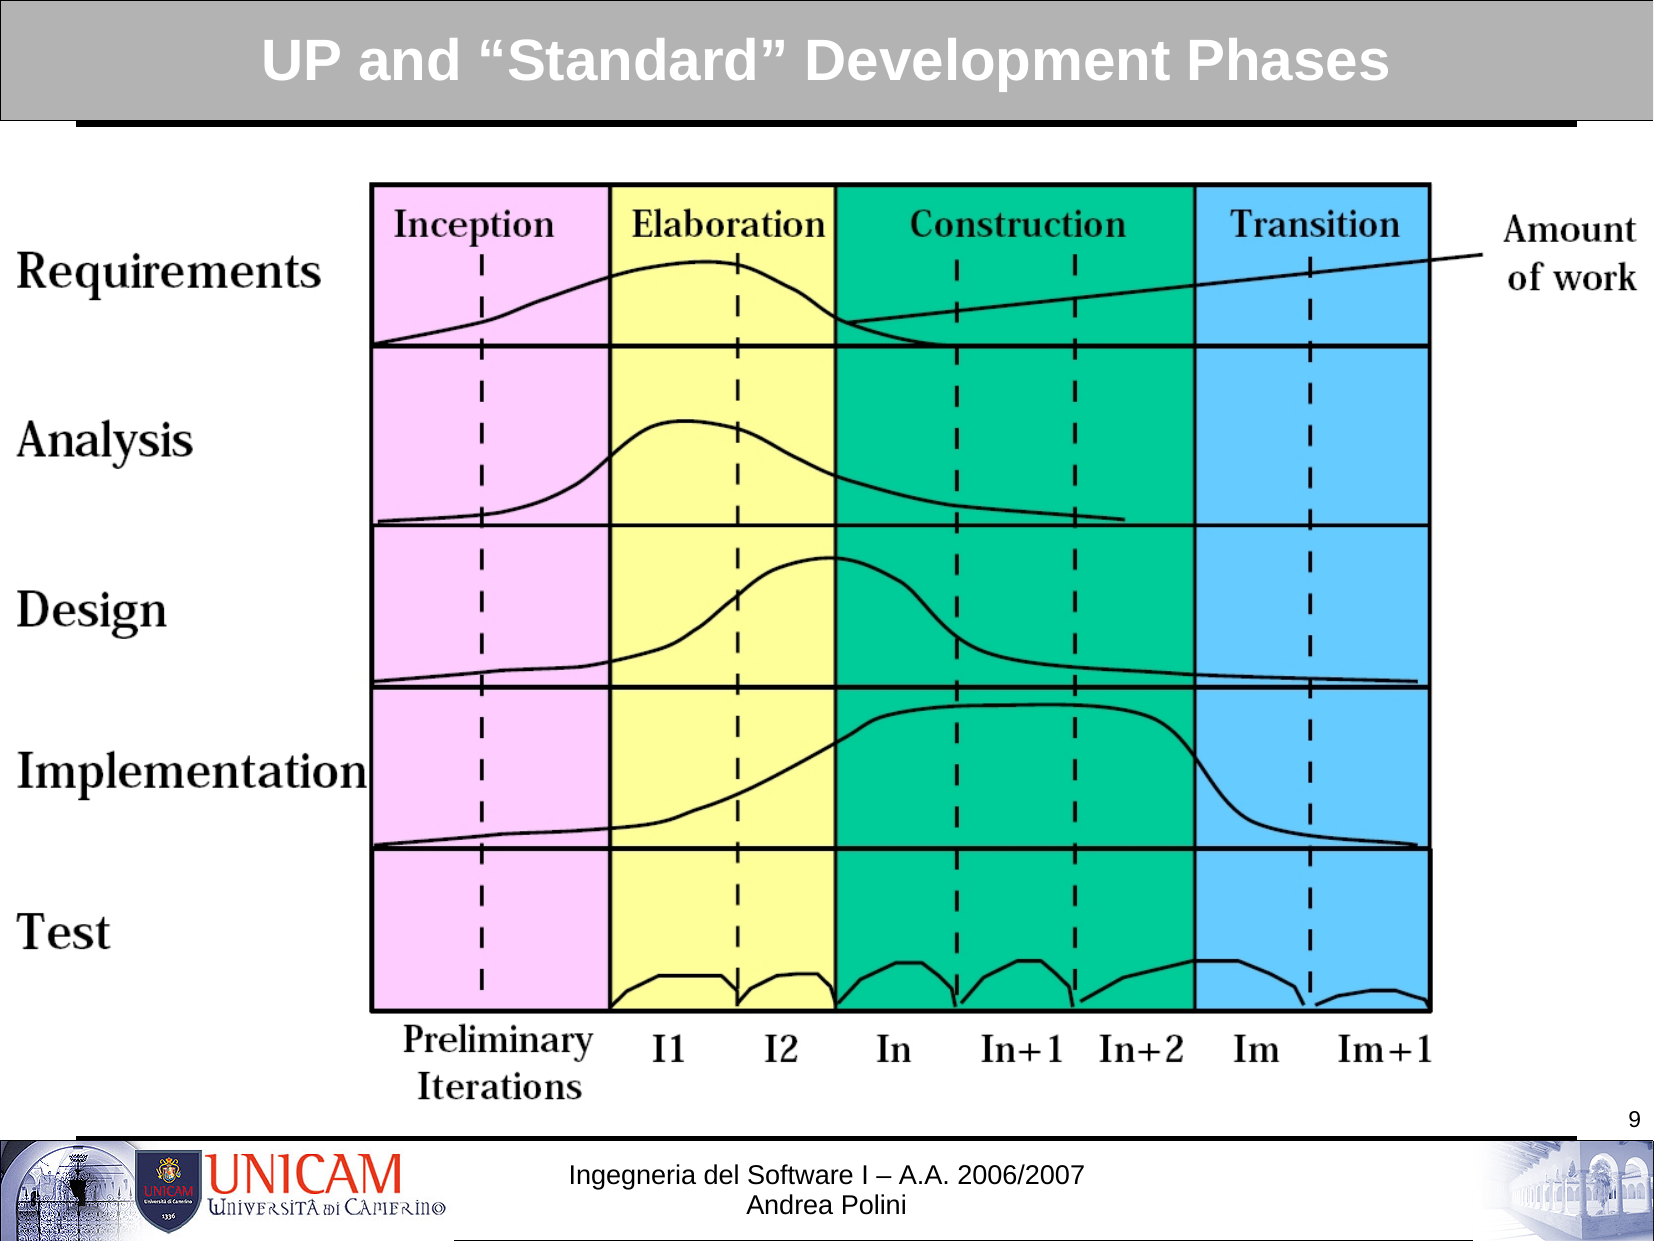

# UP and “Standard” Development Phases
9